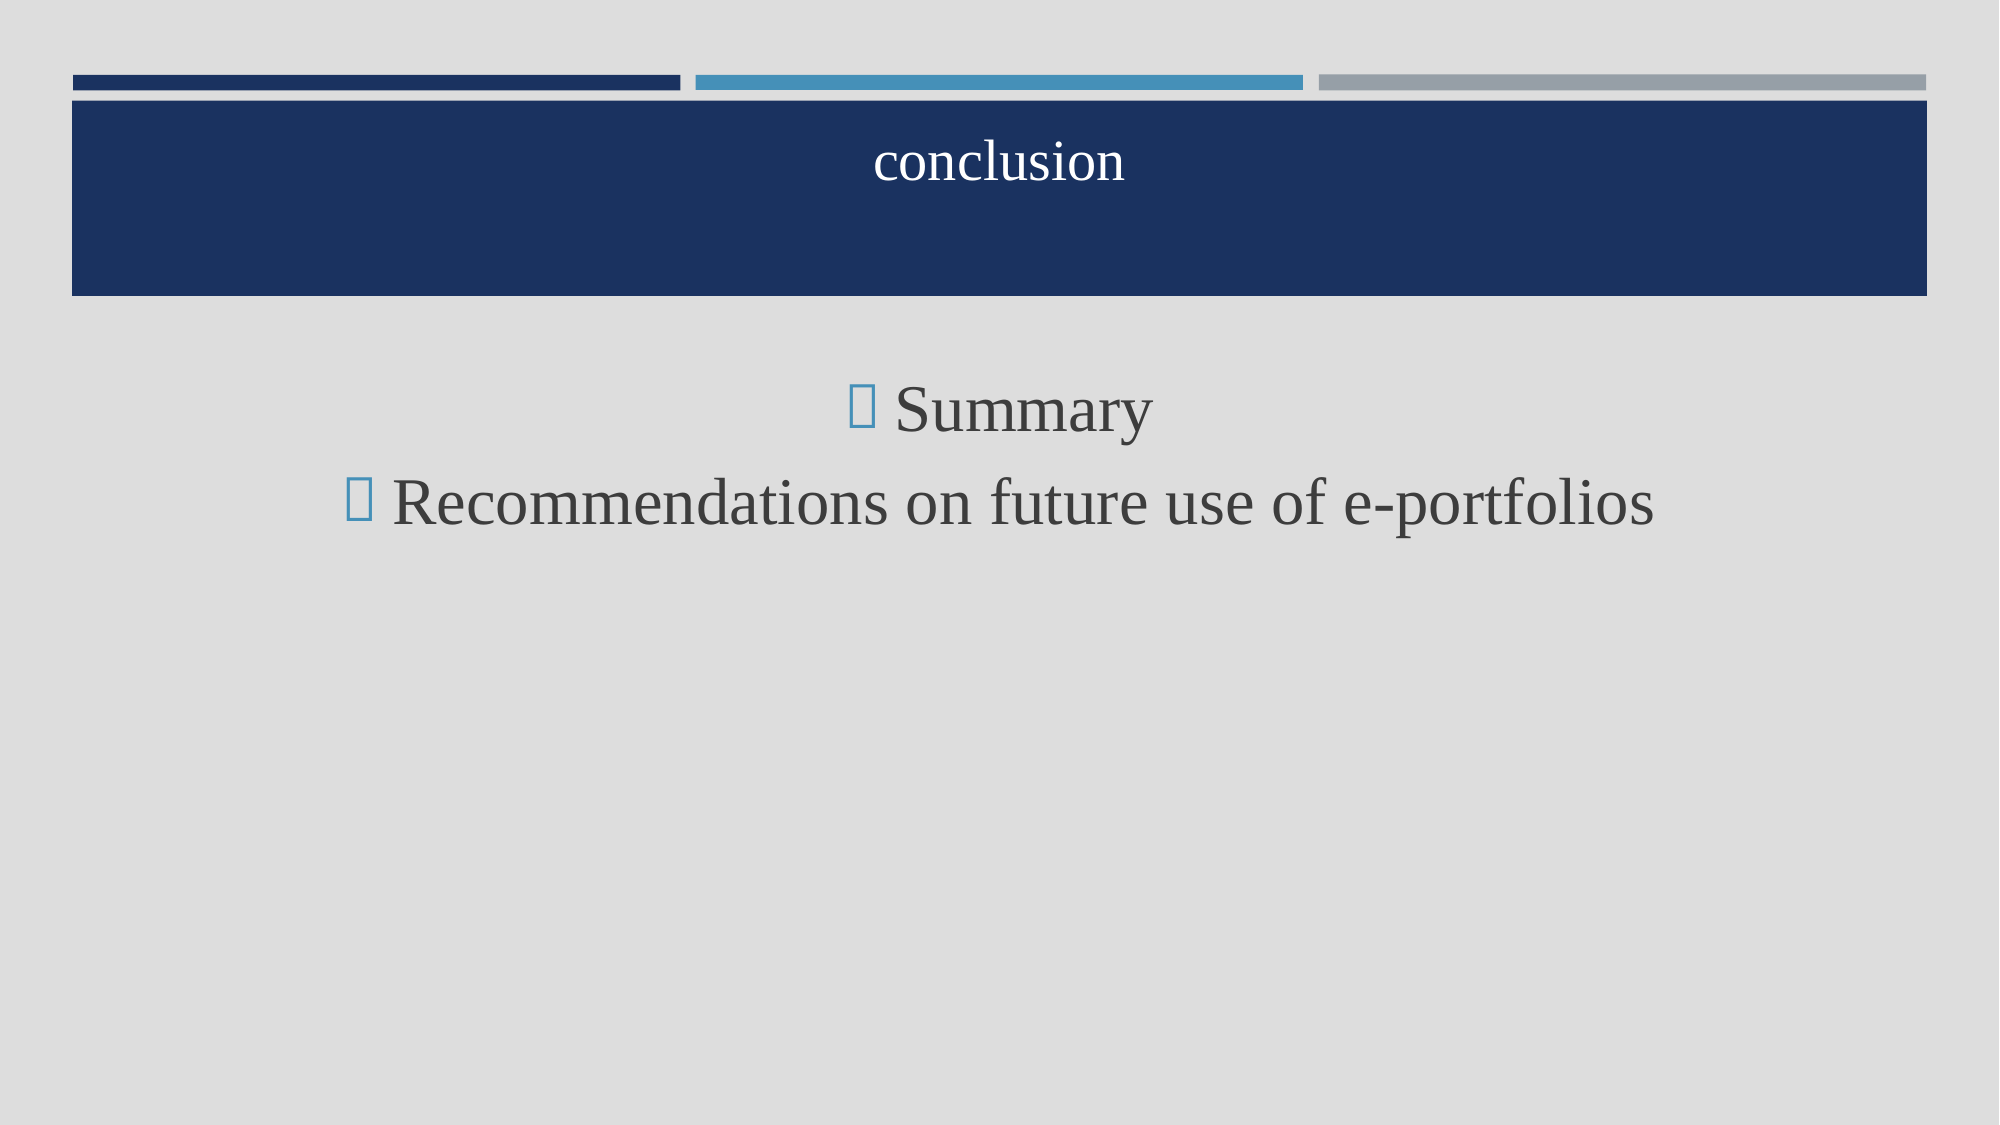

# conclusion
Summary
Recommendations on future use of e-portfolios